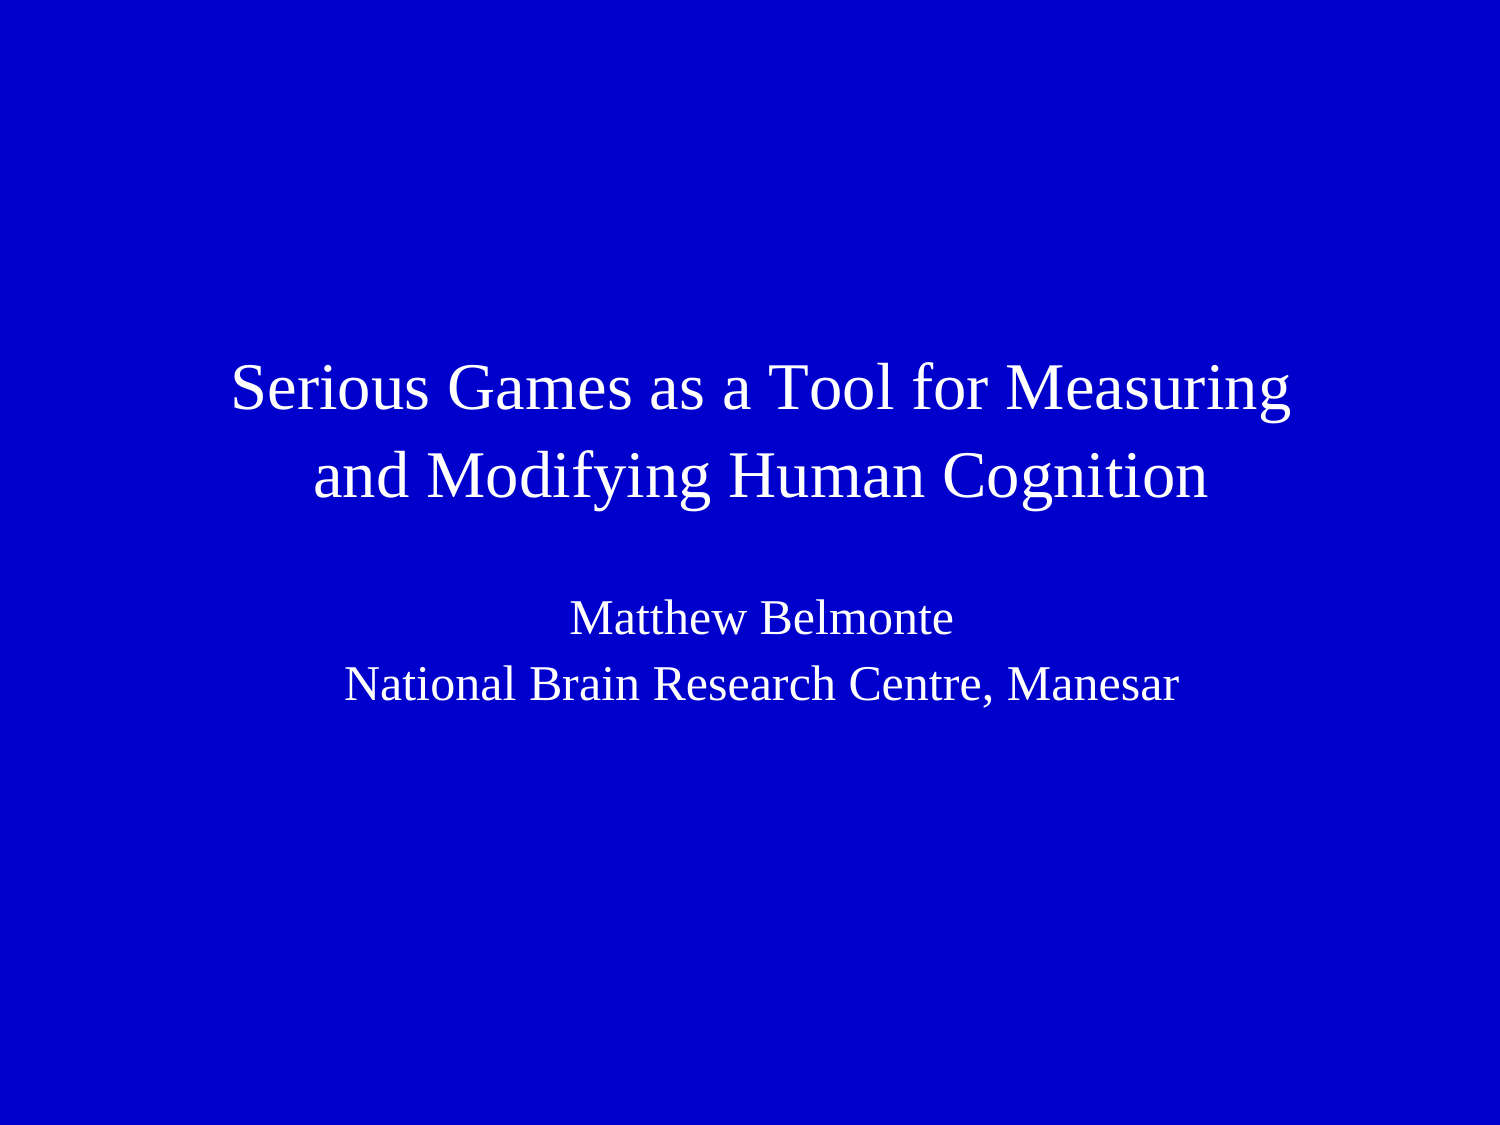

# Serious Games as a Tool for Measuring and Modifying Human Cognition Matthew Belmonte National Brain Research Centre, Manesar